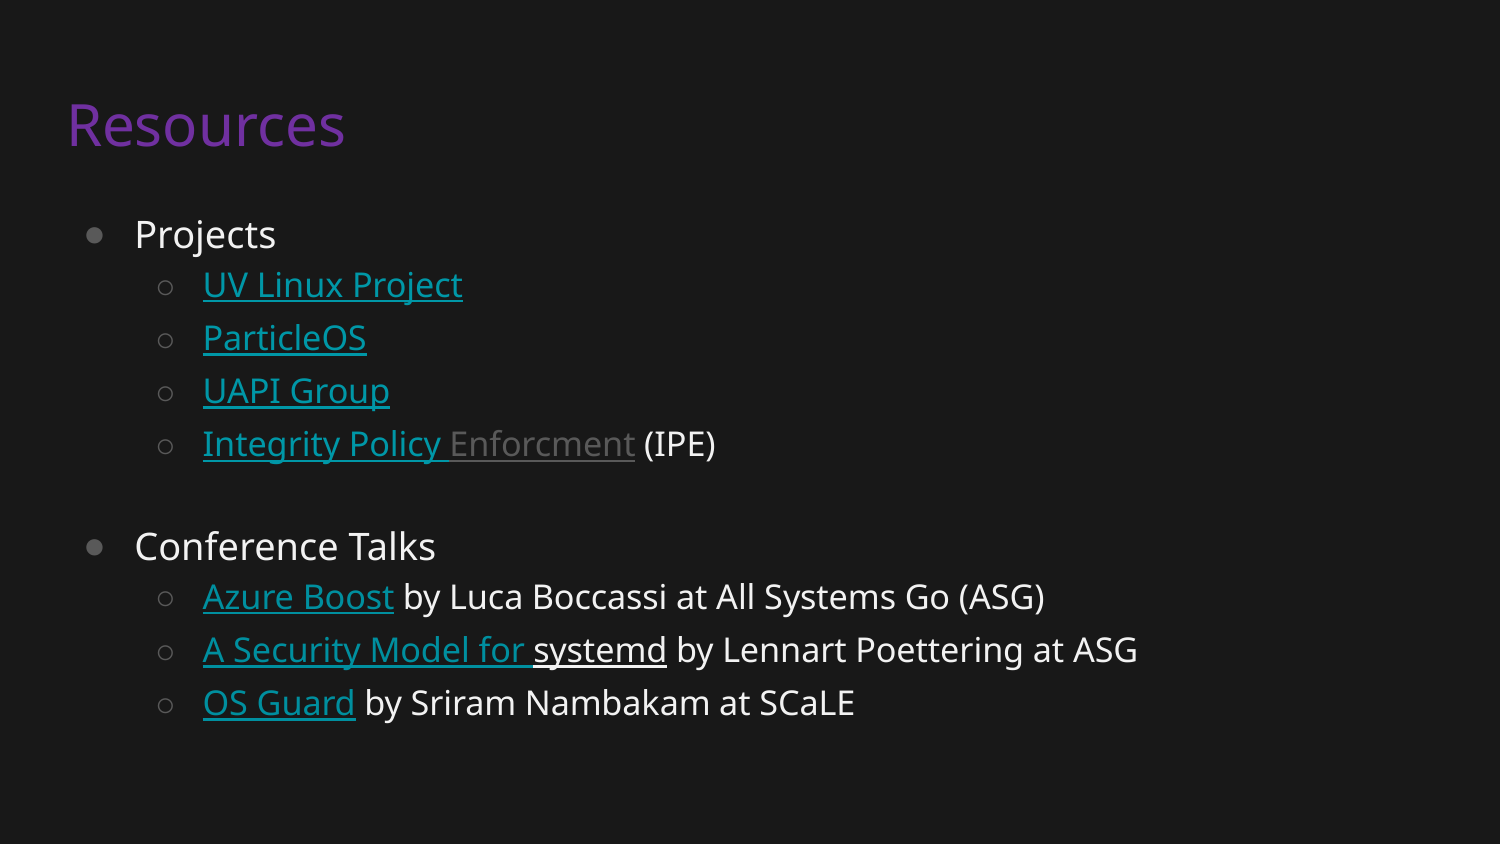

# Resources
Projects
UV Linux Project
ParticleOS
UAPI Group
Integrity Policy Enforcment (IPE)
Conference Talks
Azure Boost by Luca Boccassi at All Systems Go (ASG)
A Security Model for systemd by Lennart Poettering at ASG
OS Guard by Sriram Nambakam at SCaLE